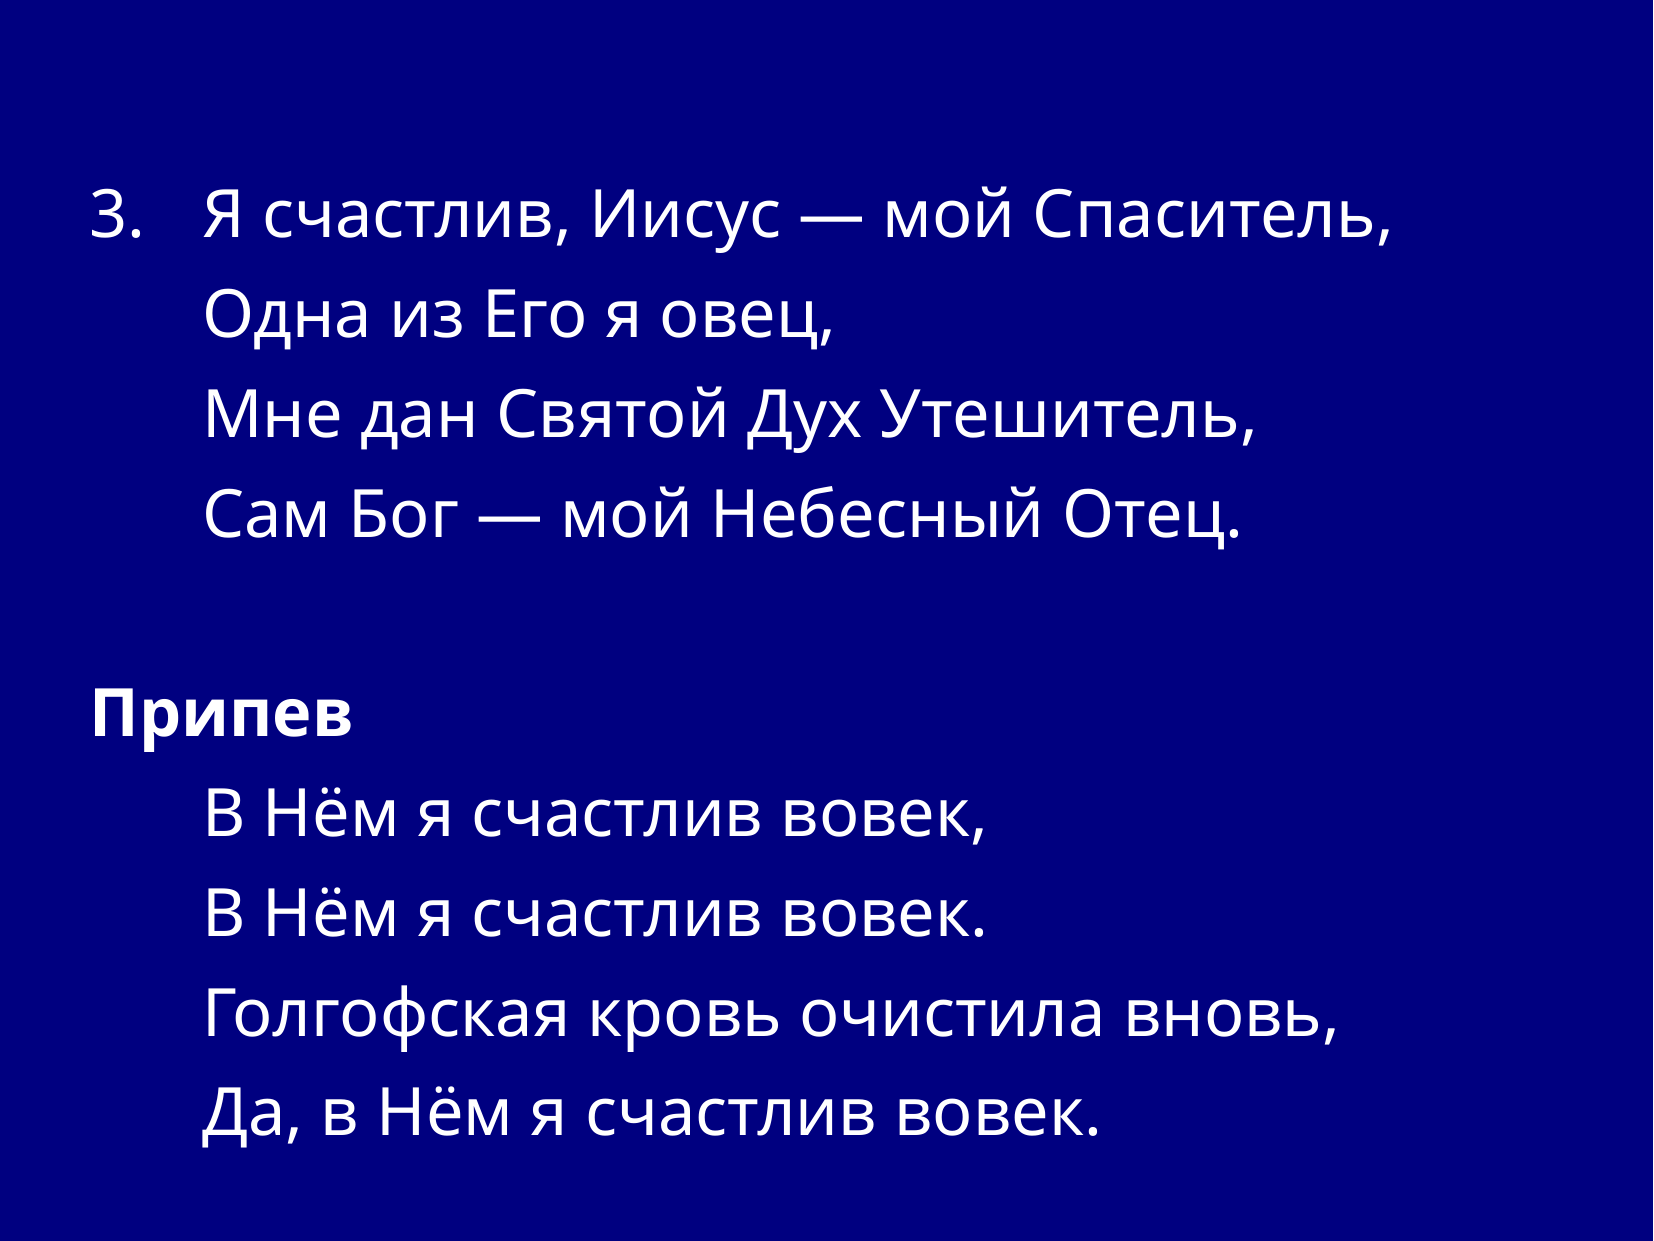

3.	Я счастлив, Иисус — мой Спаситель,
	Одна из Его я овец,
	Мне дан Святой Дух Утешитель,
	Сам Бог — мой Небесный Отец.
Припев
	В Нём я счастлив вовек,
	В Нём я счастлив вовек.
	Голгофская кровь очистила вновь,
	Да, в Нём я счастлив вовек.